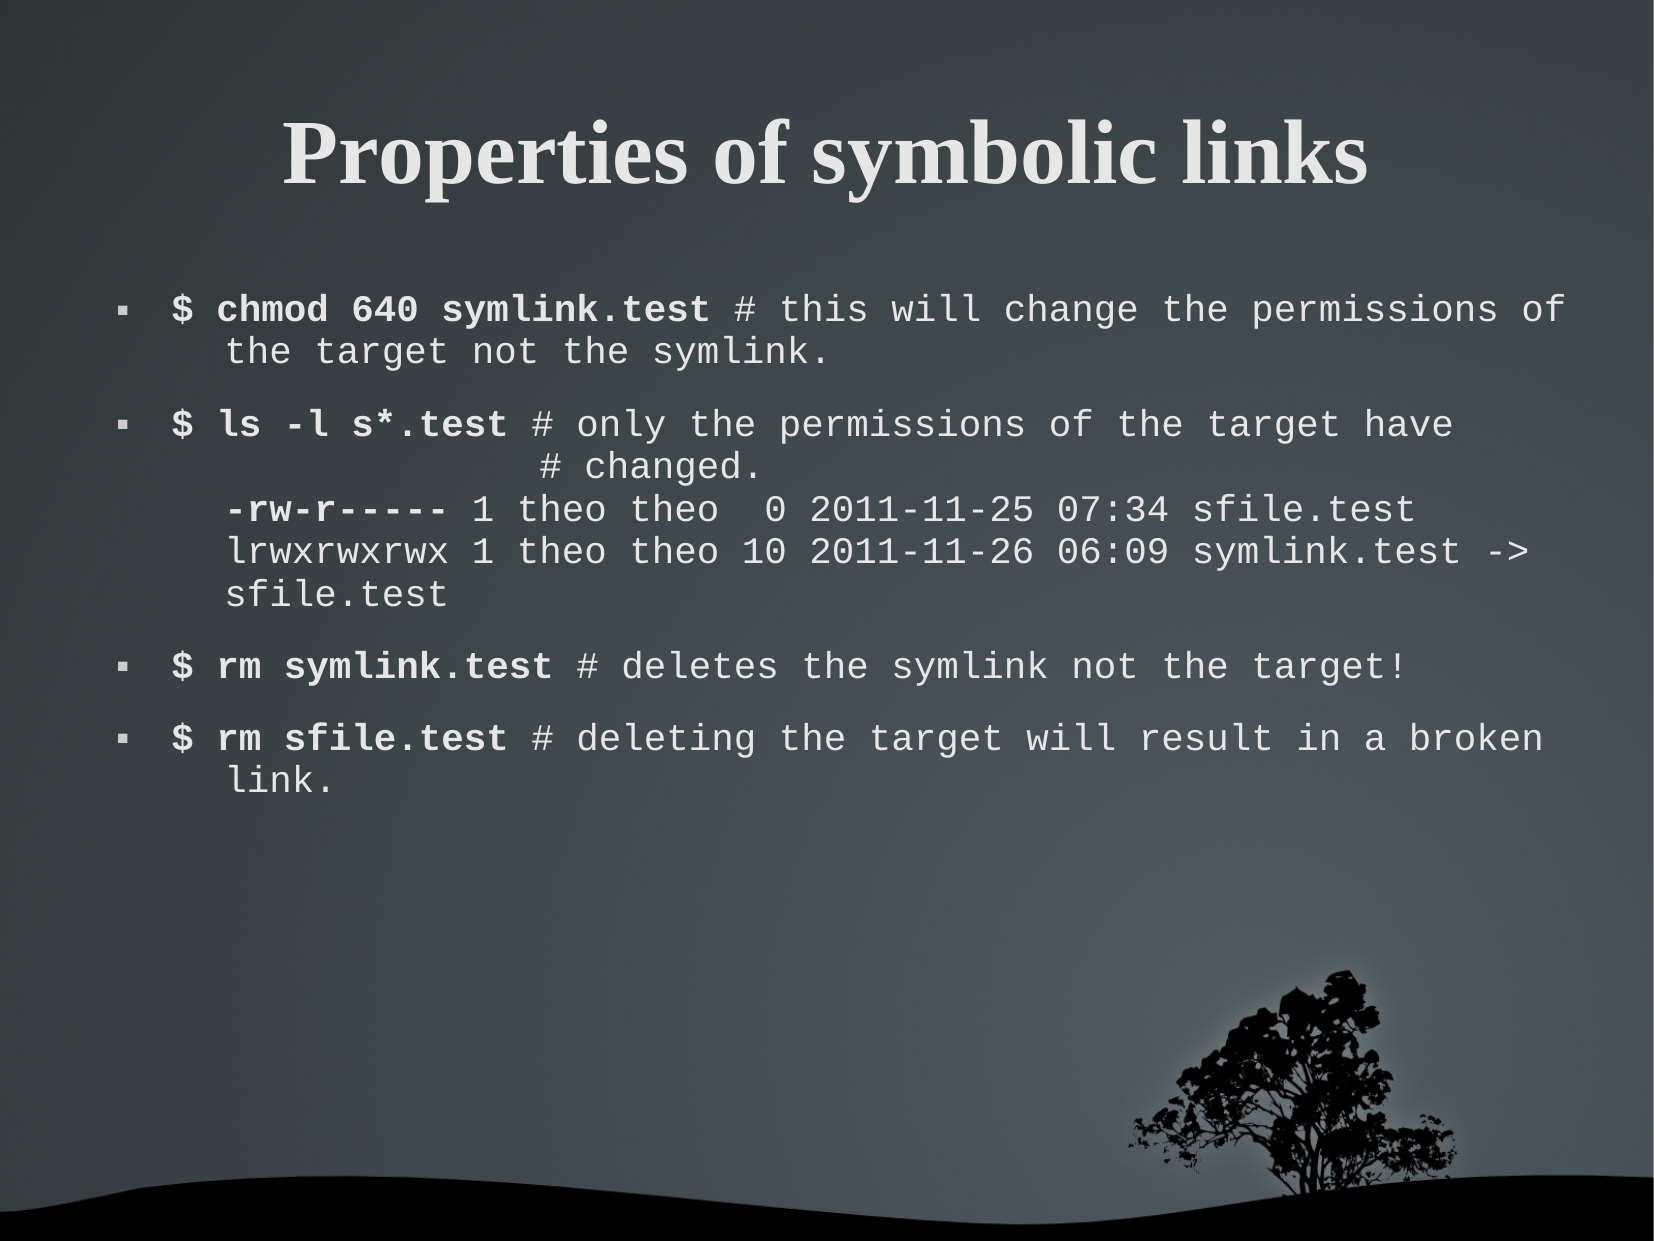

# Properties of symbolic links
$ chmod 640 symlink.test # this will change the permissions of the target not the symlink.
$ ls -l s*.test # only the permissions of the target have # changed.
-rw-r----- 1 theo theo 0 2011-11-25 07:34 sfile.test
lrwxrwxrwx 1 theo theo 10 2011-11-26 06:09 symlink.test -> sfile.test
$ rm symlink.test # deletes the symlink not the target!
$ rm sfile.test # deleting the target will result in a broken link.